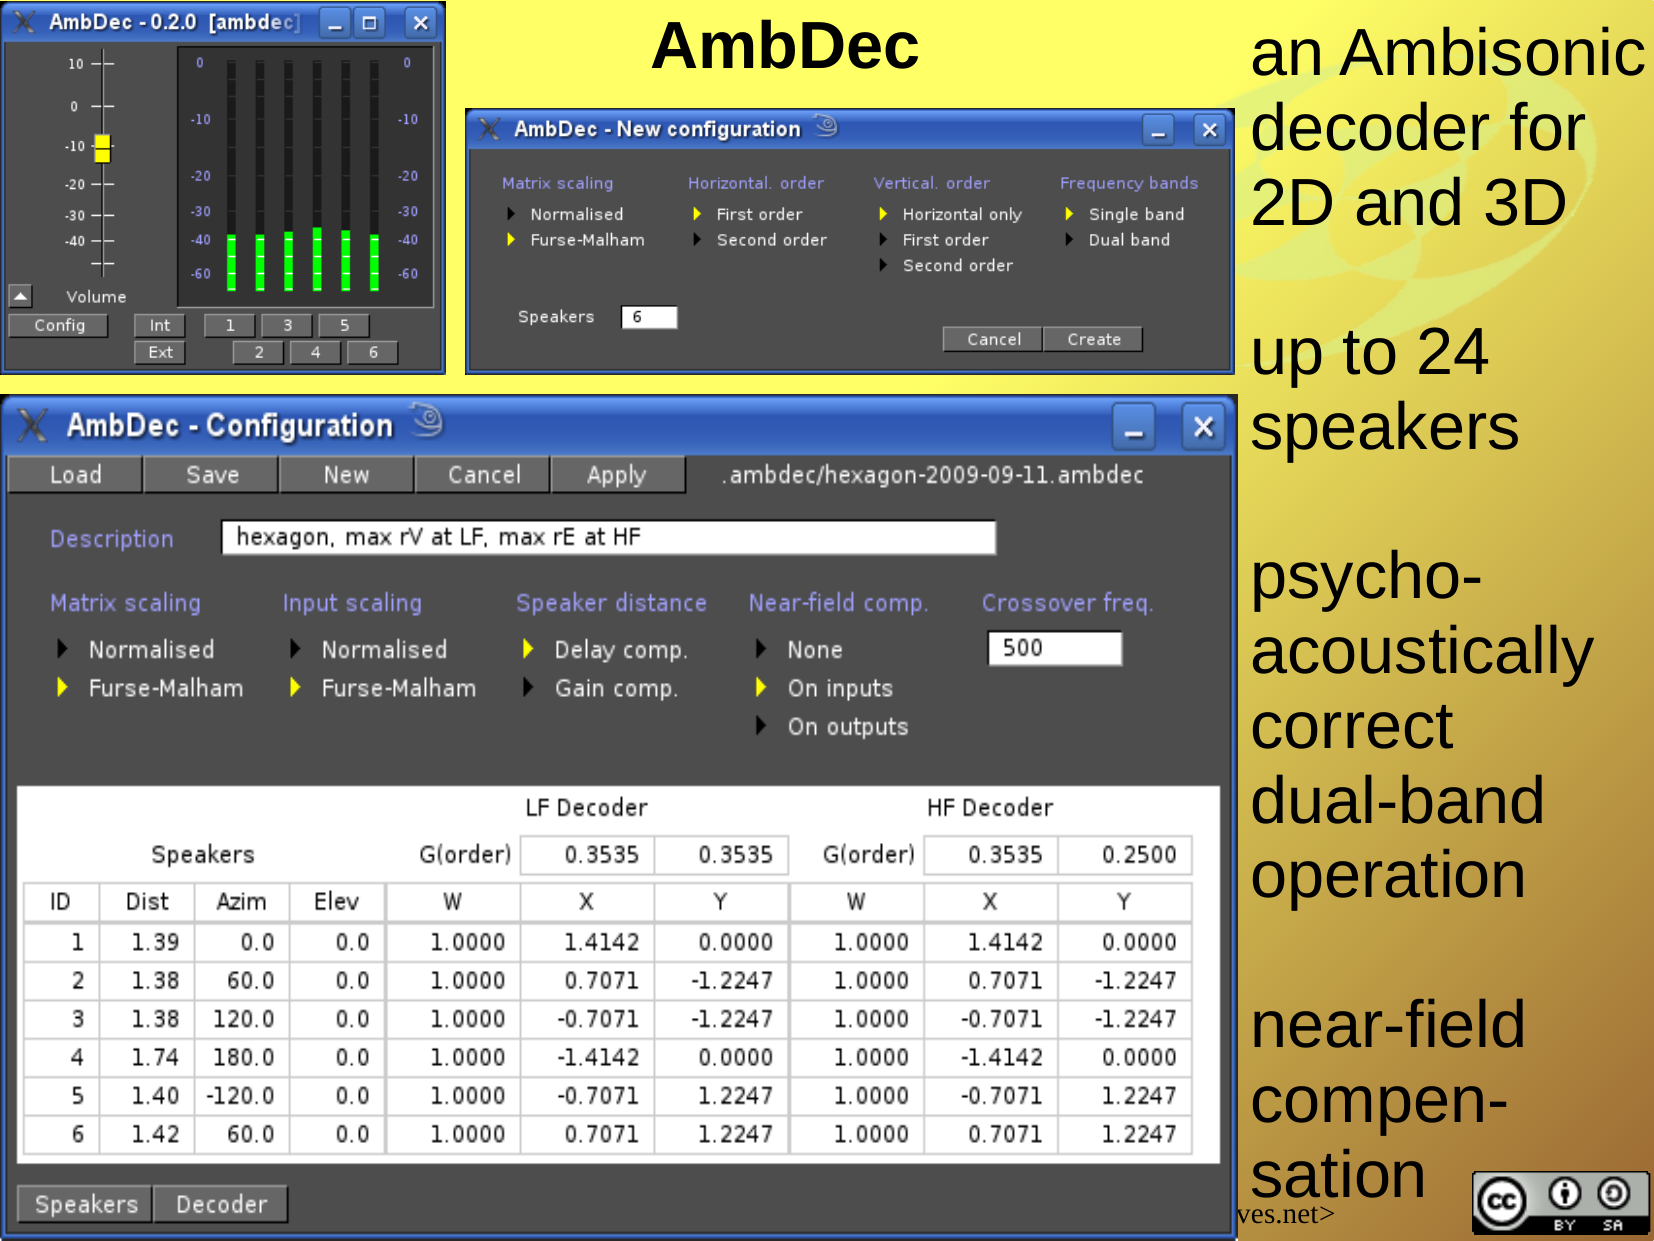

AmbDec
an Ambisonic decoder for 2D and 3D
up to 24 speakers
psycho-acoustically
correct
dual-band
operation
near-field
compen-sation
#